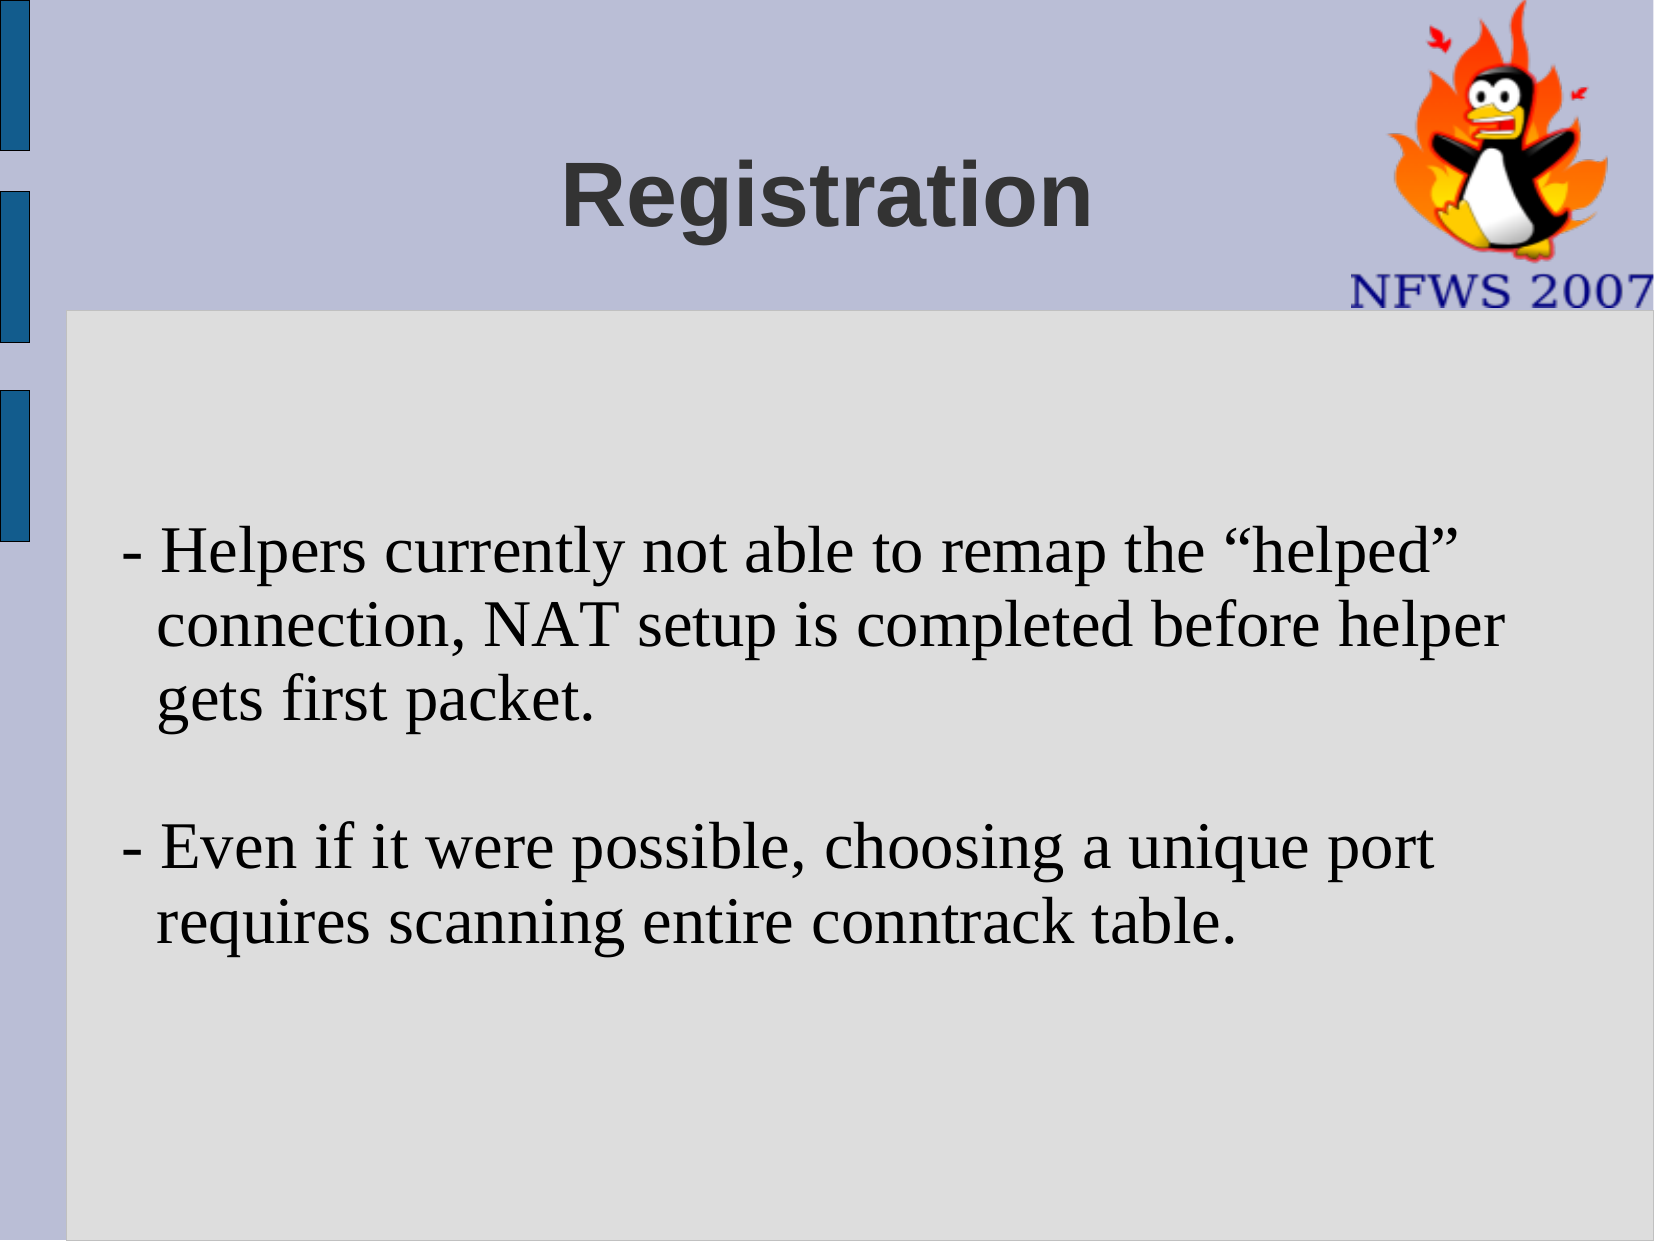

# Registration
- Helpers currently not able to remap the “helped” connection, NAT setup is completed before helper gets first packet.
- Even if it were possible, choosing a unique port requires scanning entire conntrack table.